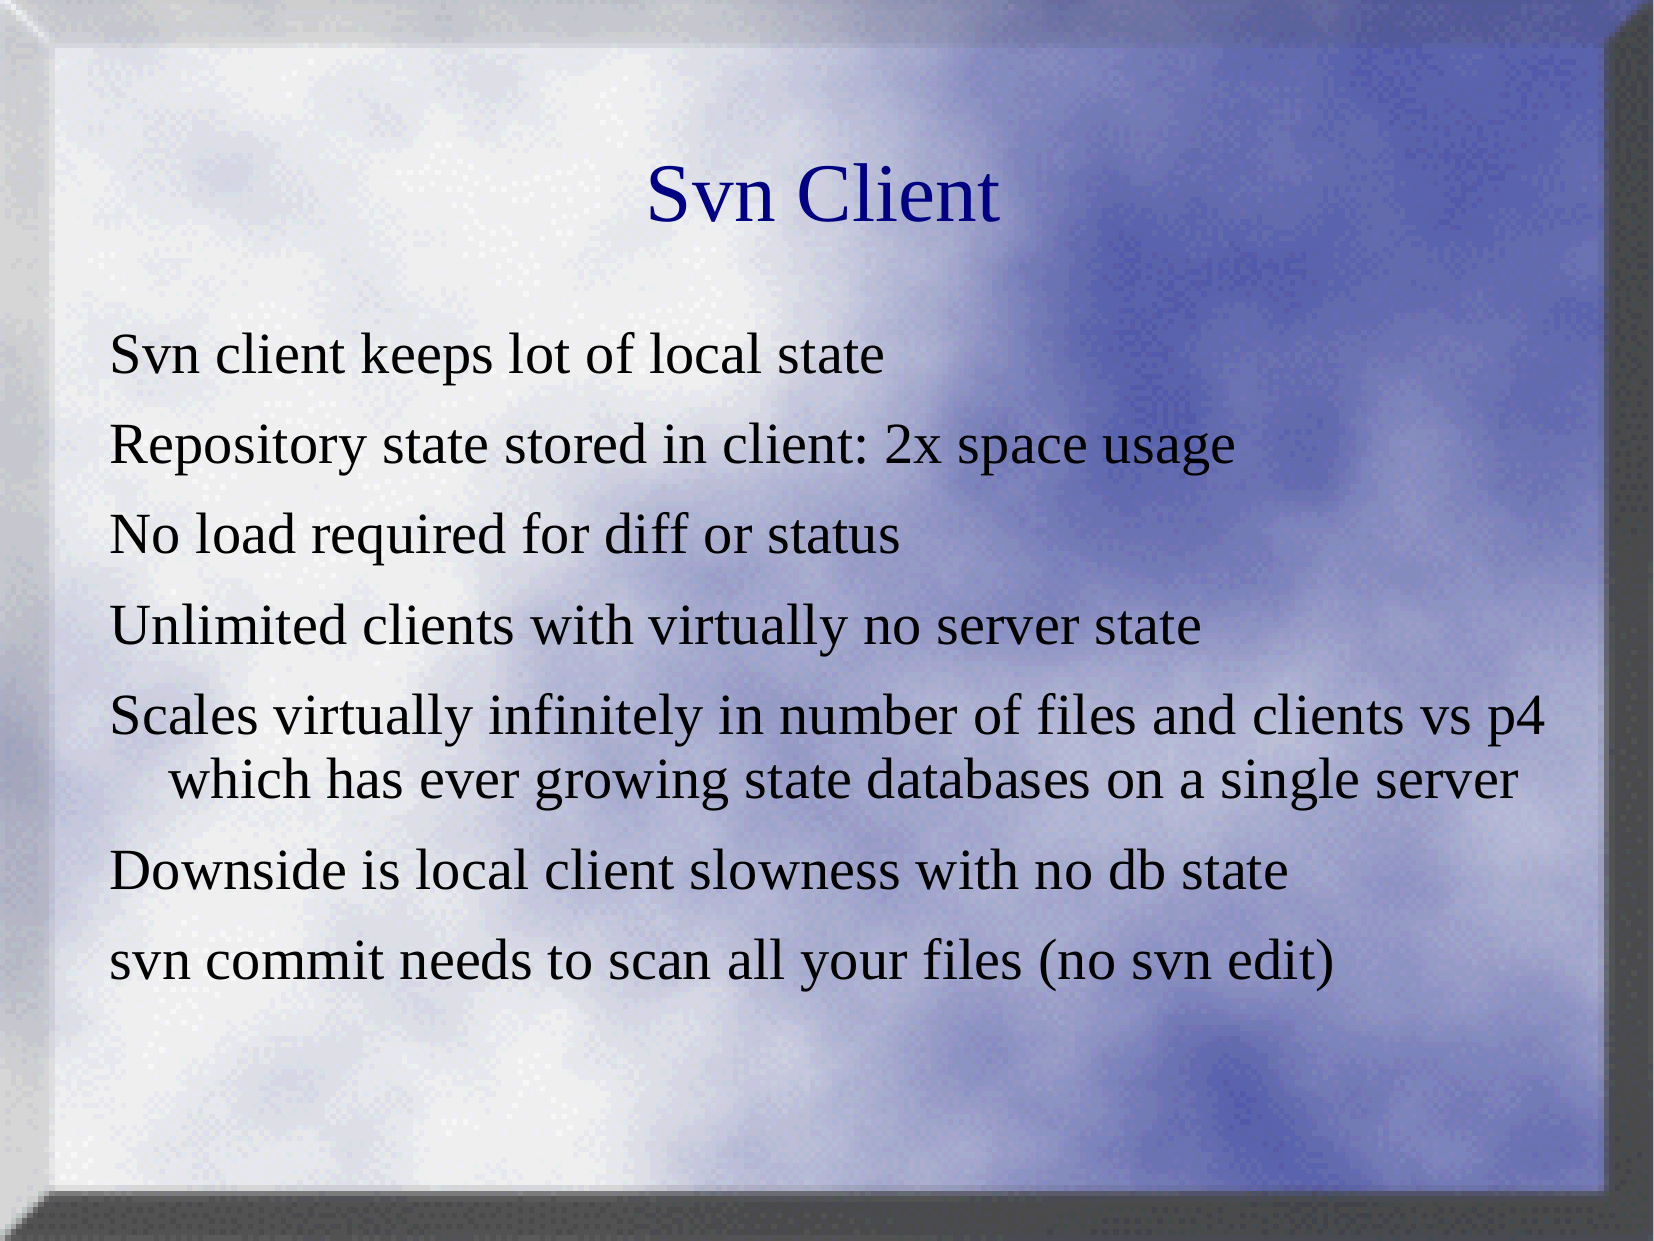

# Svn Client
Svn client keeps lot of local state
Repository state stored in client: 2x space usage
No load required for diff or status
Unlimited clients with virtually no server state
Scales virtually infinitely in number of files and clients vs p4 which has ever growing state databases on a single server
Downside is local client slowness with no db state
svn commit needs to scan all your files (no svn edit)